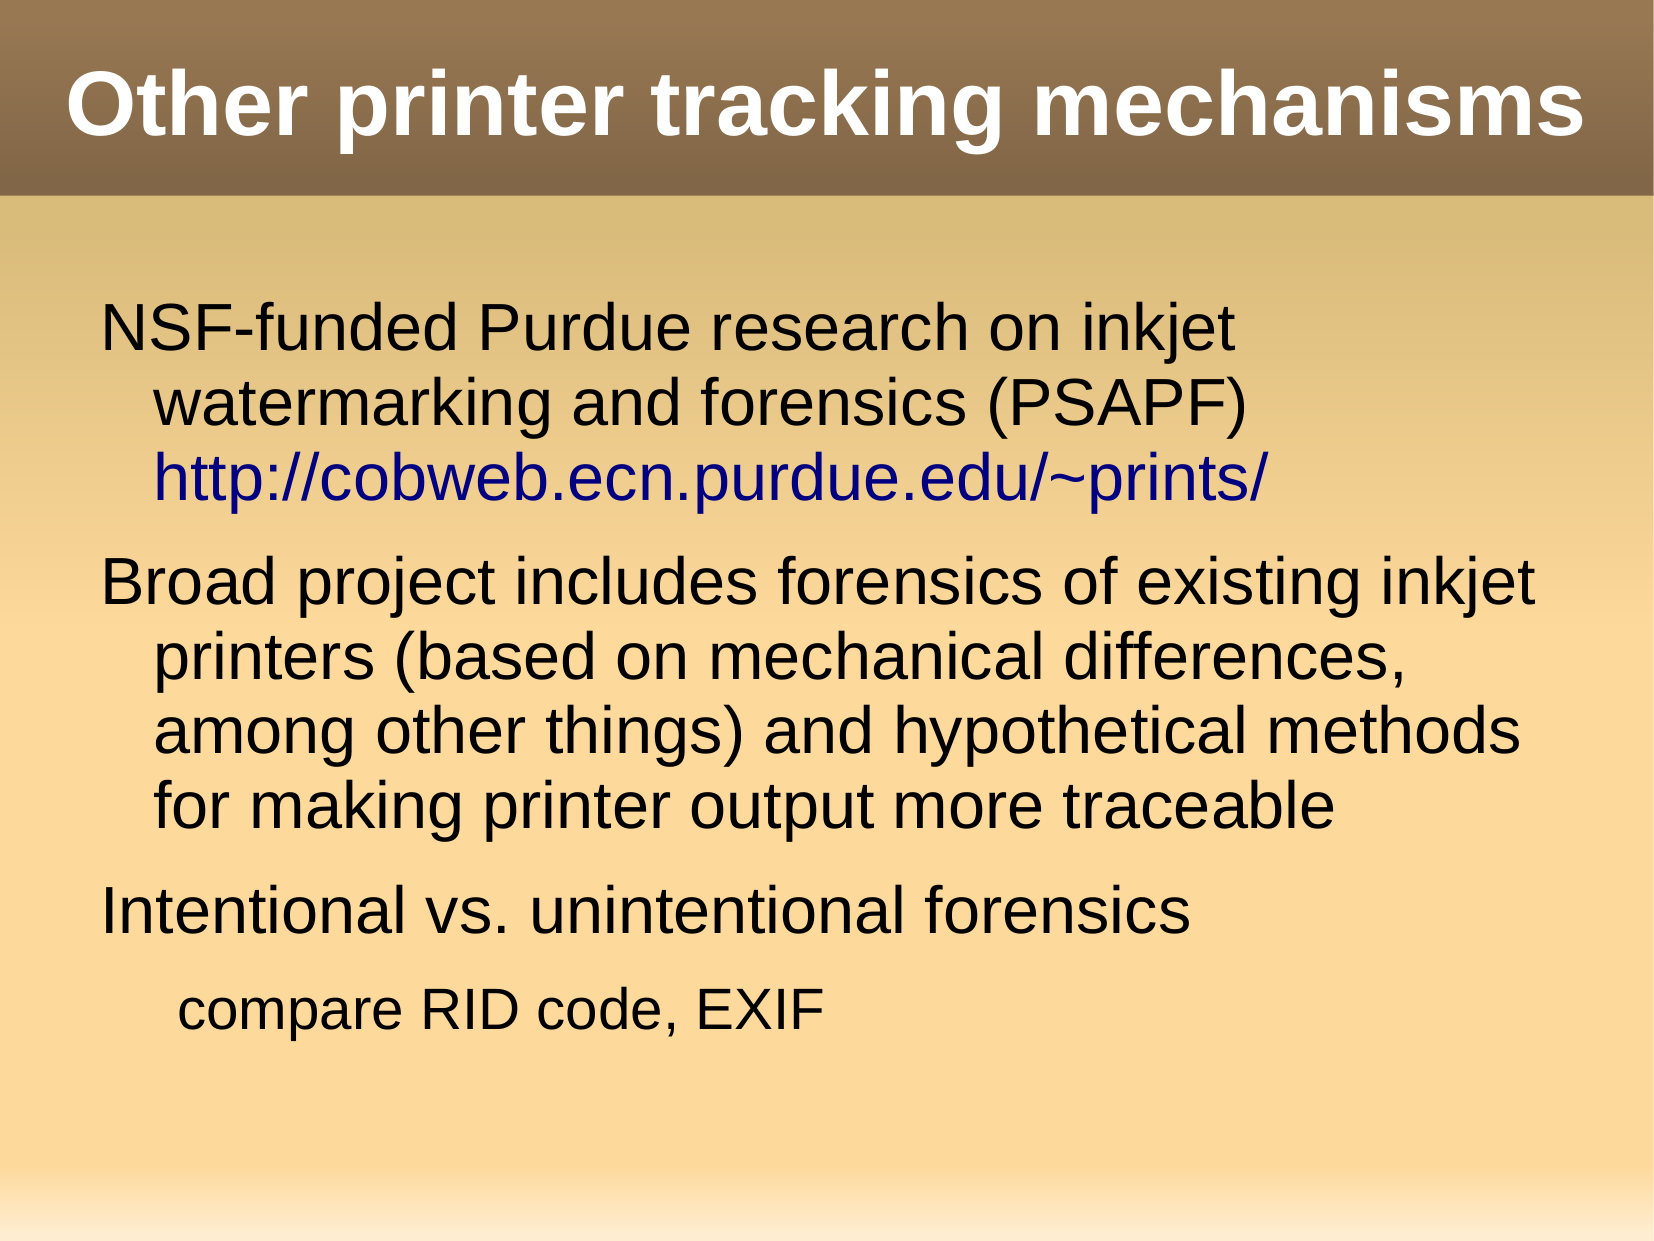

# Other printer tracking mechanisms
NSF-funded Purdue research on inkjet watermarking and forensics (PSAPF)http://cobweb.ecn.purdue.edu/~prints/
Broad project includes forensics of existing inkjet printers (based on mechanical differences, among other things) and hypothetical methods for making printer output more traceable
Intentional vs. unintentional forensics
compare RID code, EXIF